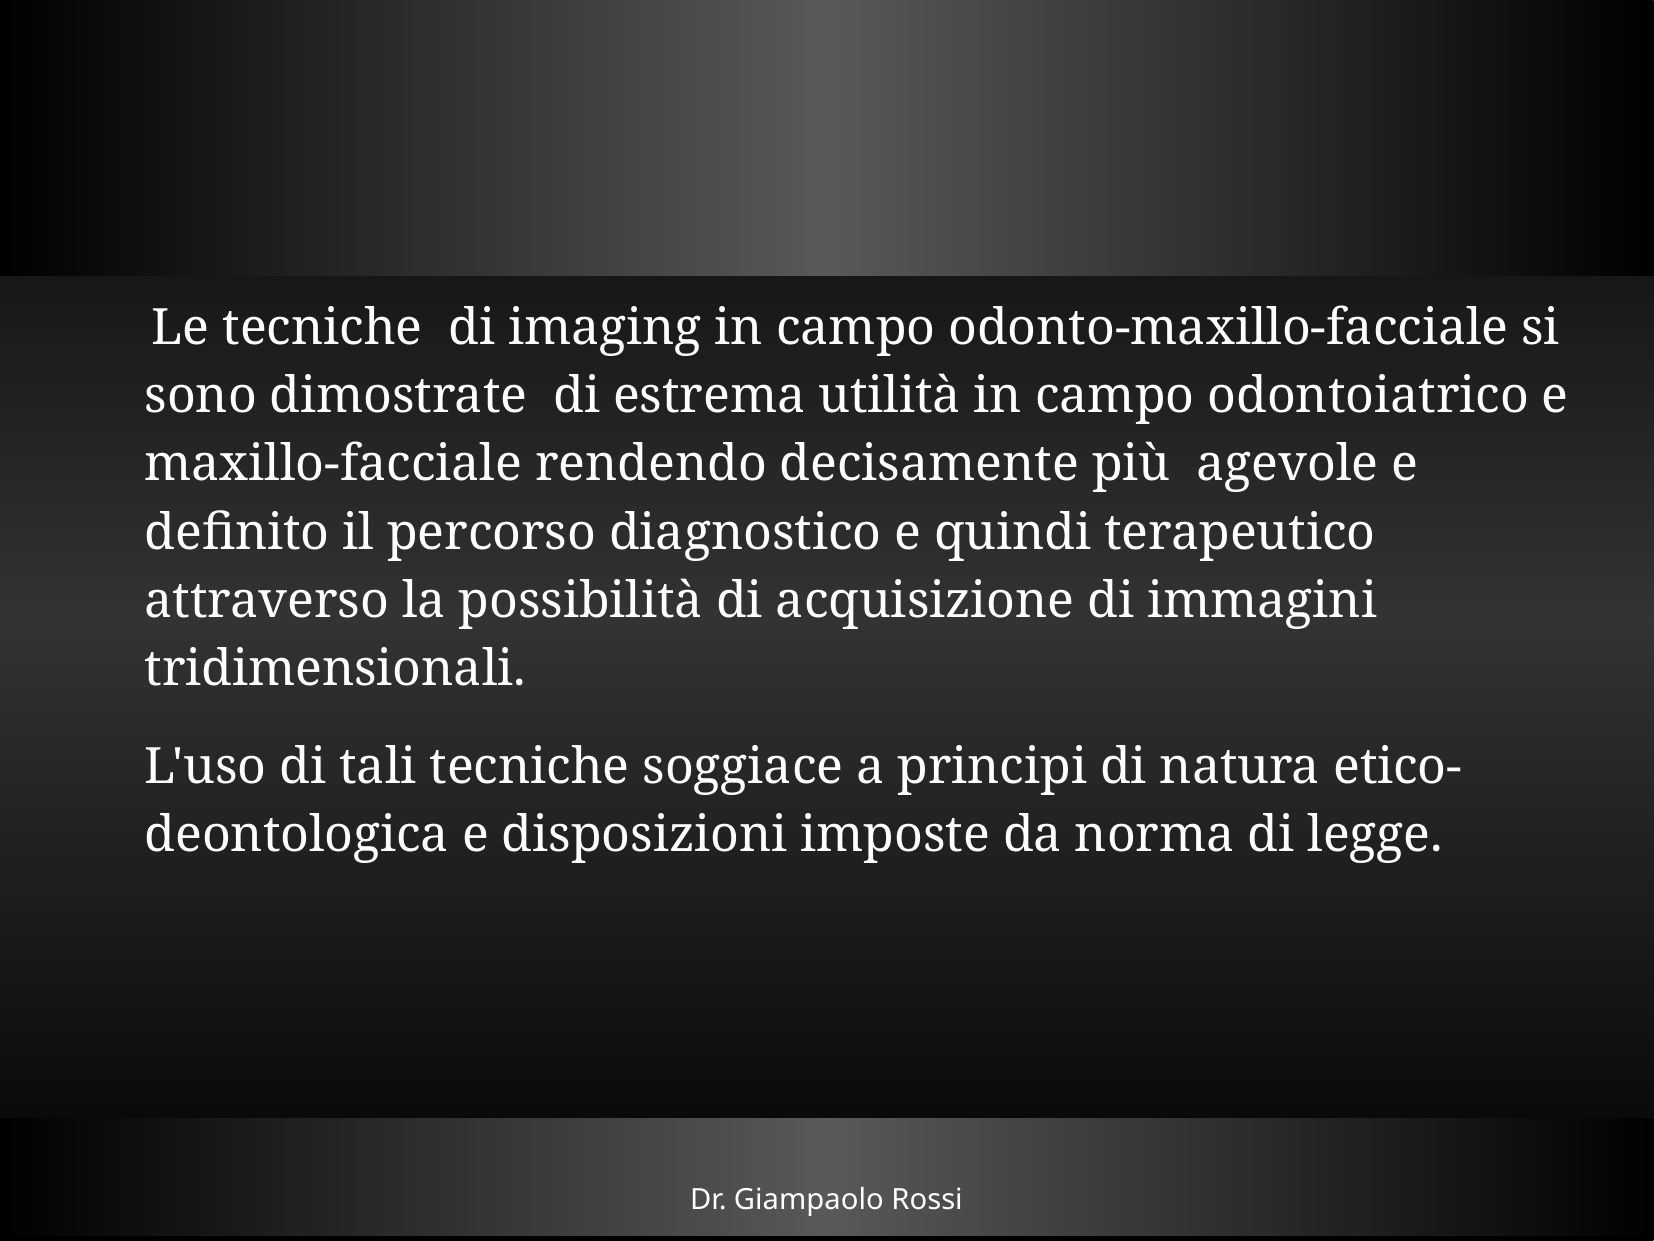

#
 Le tecniche di imaging in campo odonto-maxillo-facciale si sono dimostrate di estrema utilità in campo odontoiatrico e maxillo-facciale rendendo decisamente più agevole e definito il percorso diagnostico e quindi terapeutico attraverso la possibilità di acquisizione di immagini tridimensionali.
L'uso di tali tecniche soggiace a principi di natura etico-deontologica e disposizioni imposte da norma di legge.